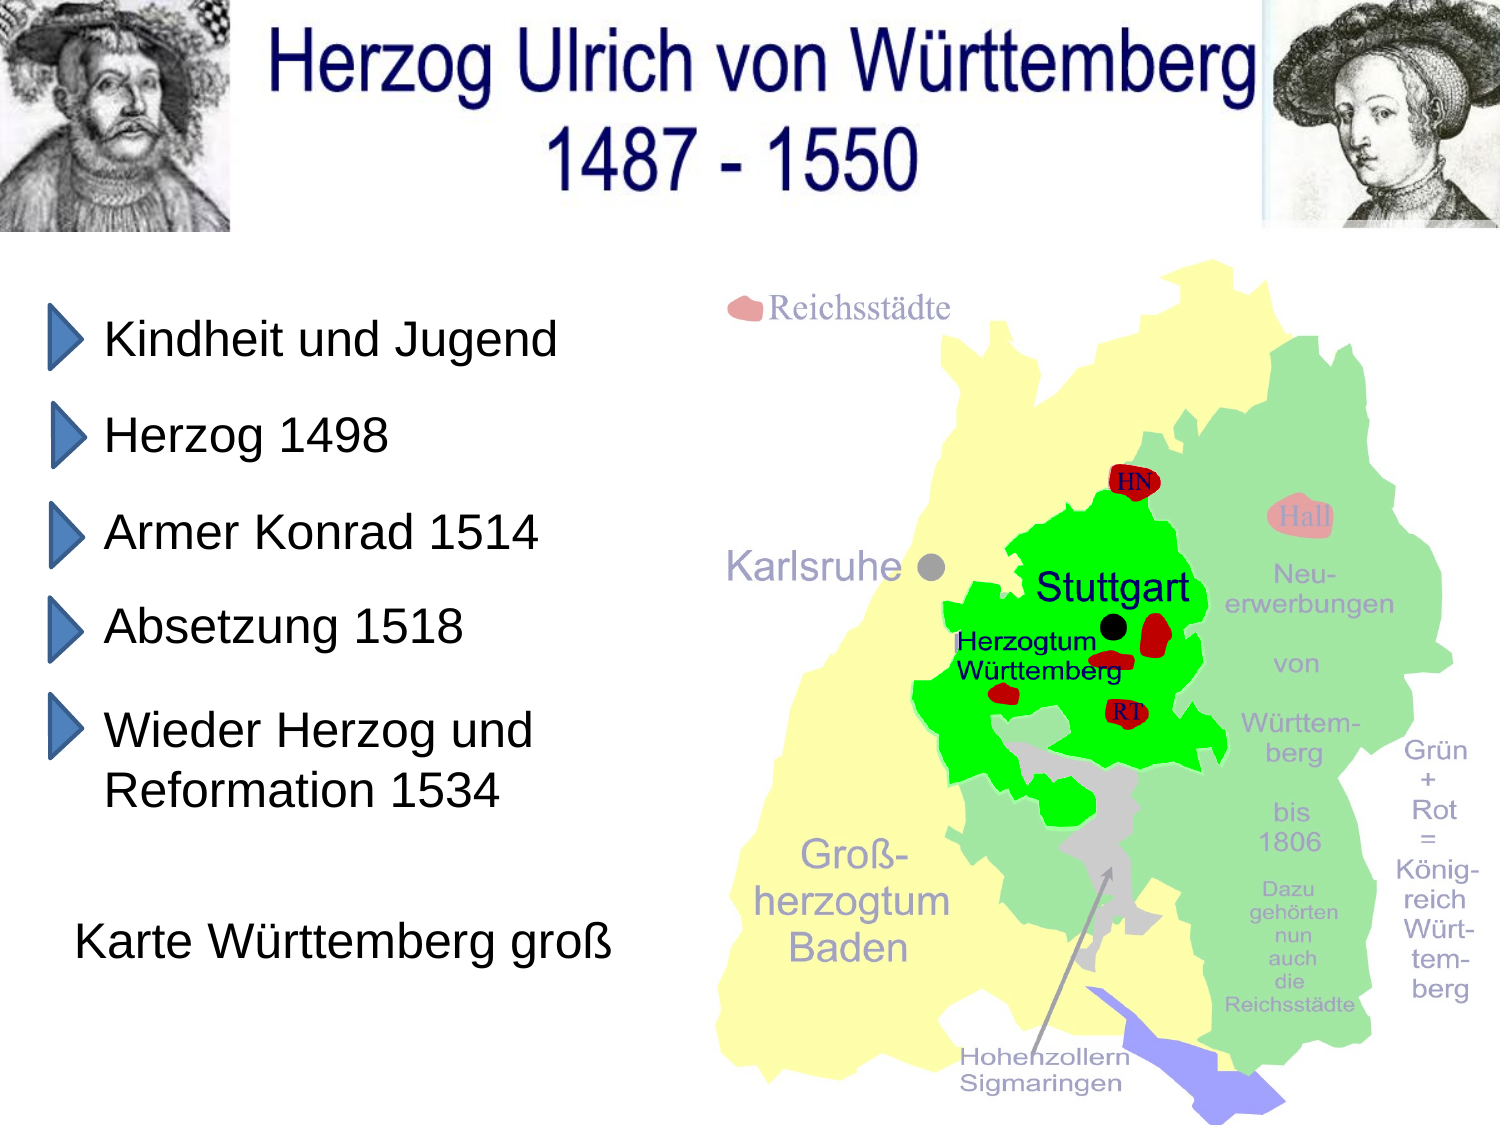

Kindheit und Jugend
Herzog 1498
Armer Konrad 1514
Absetzung 1518
Wieder Herzog und
Reformation 1534
Karte Württemberg groß